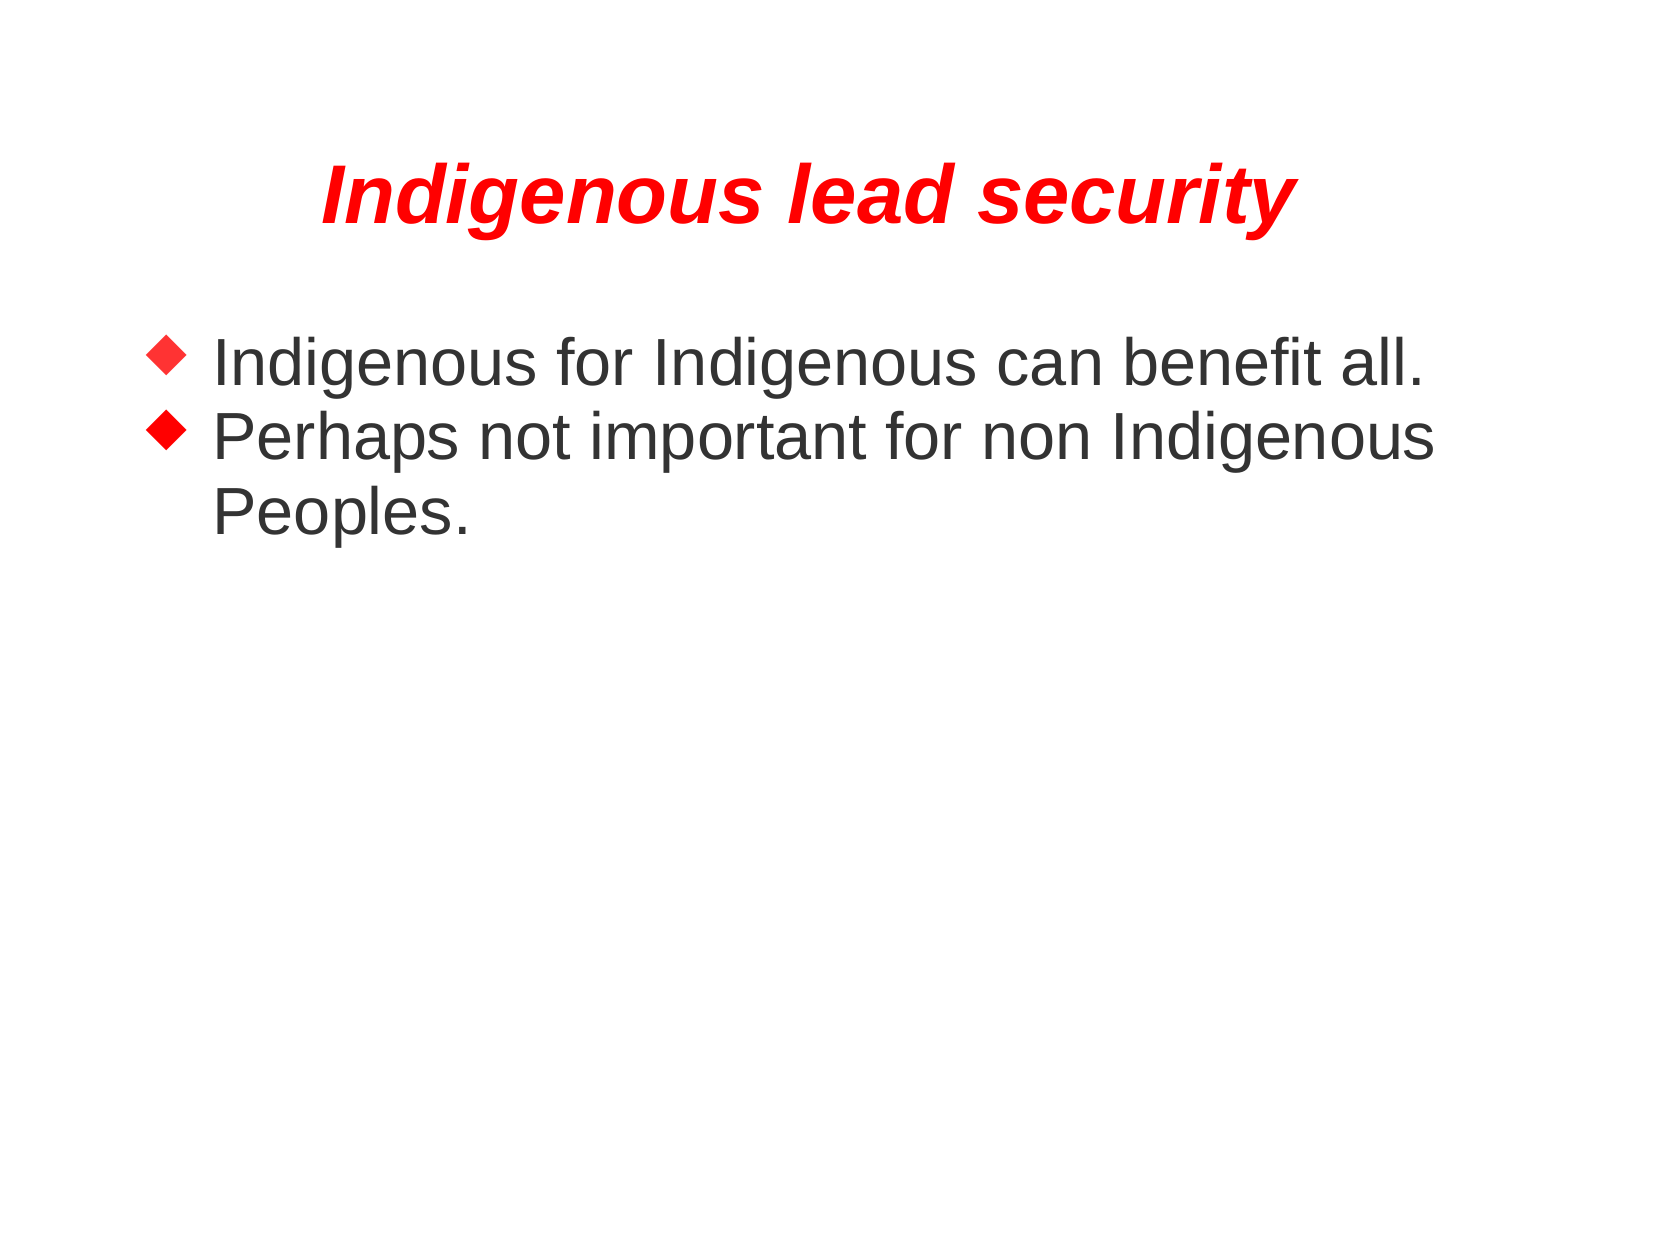

# Indigenous lead security
Indigenous for Indigenous can benefit all.
Perhaps not important for non Indigenous Peoples.